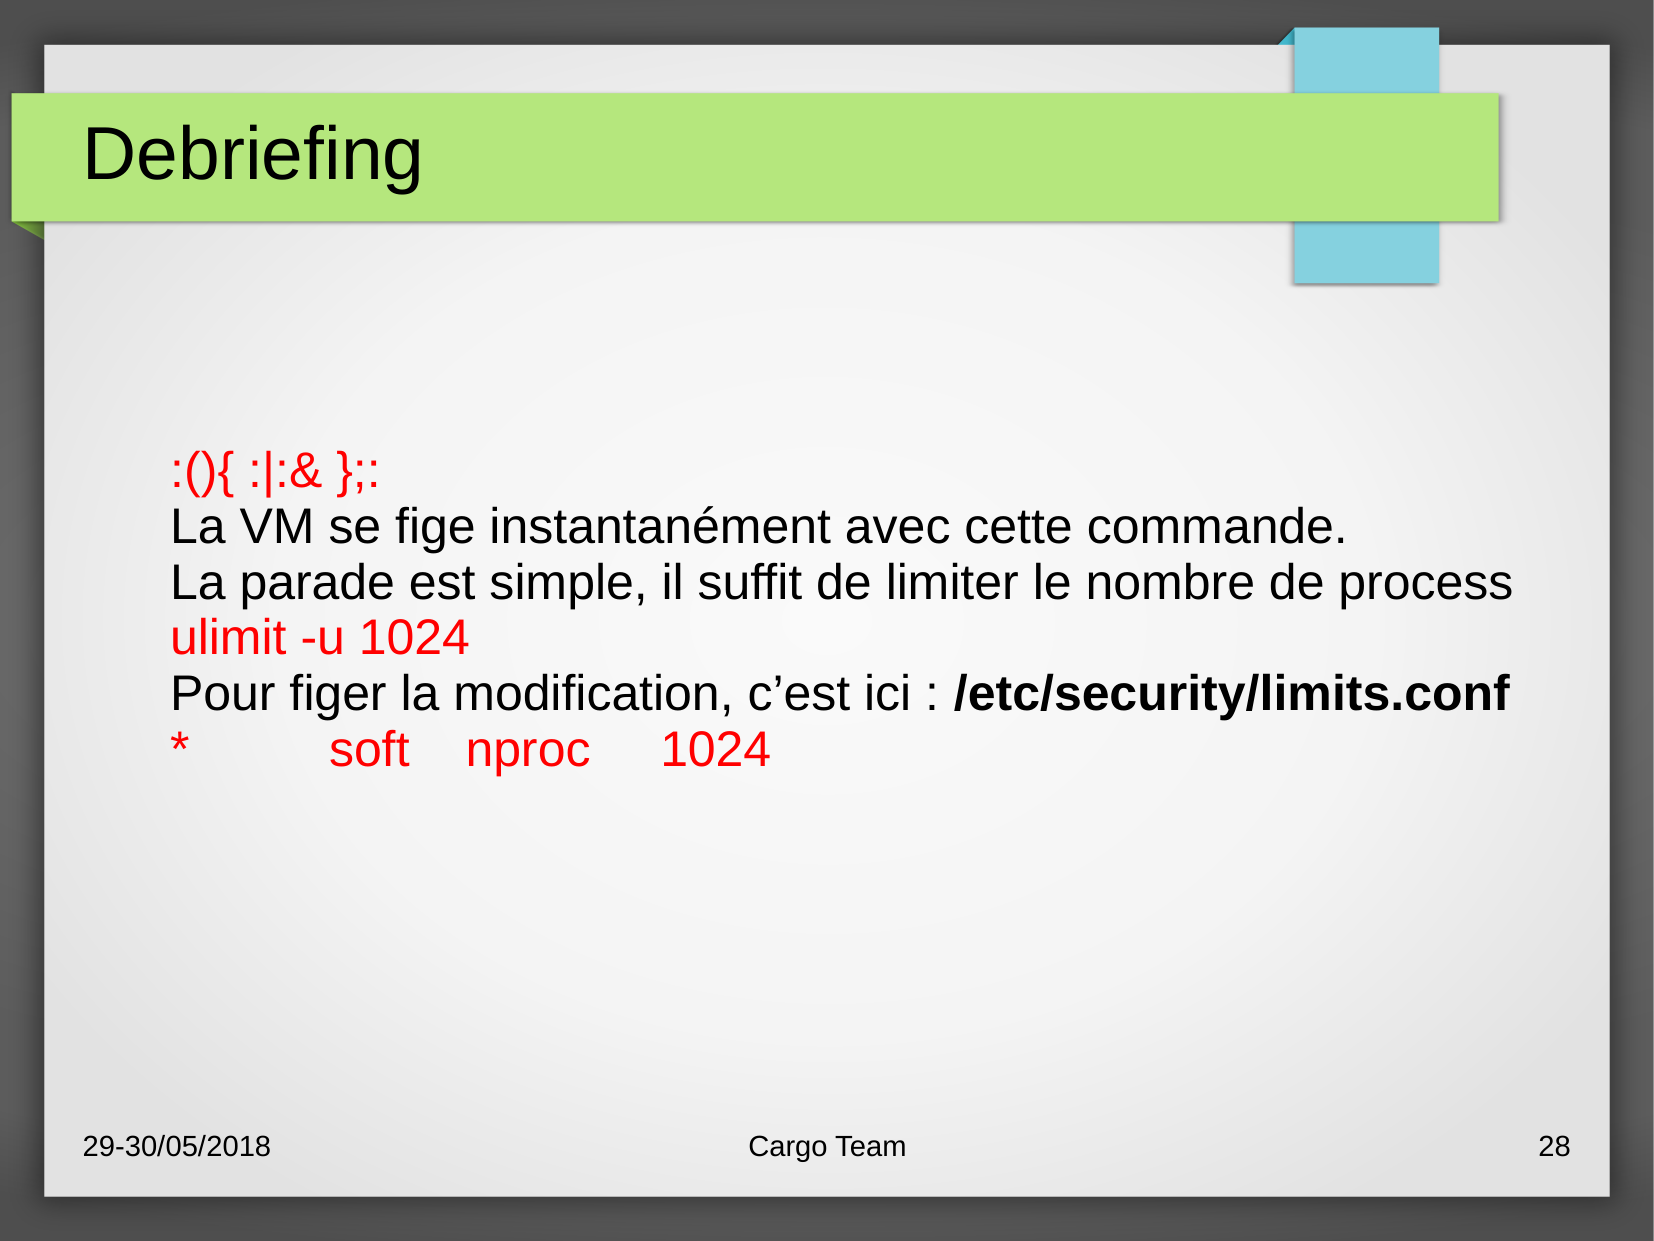

# Debriefing
:(){ :|:& };:
La VM se fige instantanément avec cette commande.
La parade est simple, il suffit de limiter le nombre de process
ulimit -u 1024
Pour figer la modification, c’est ici : /etc/security/limits.conf
* soft nproc 1024
29-30/05/2018
Cargo Team
28